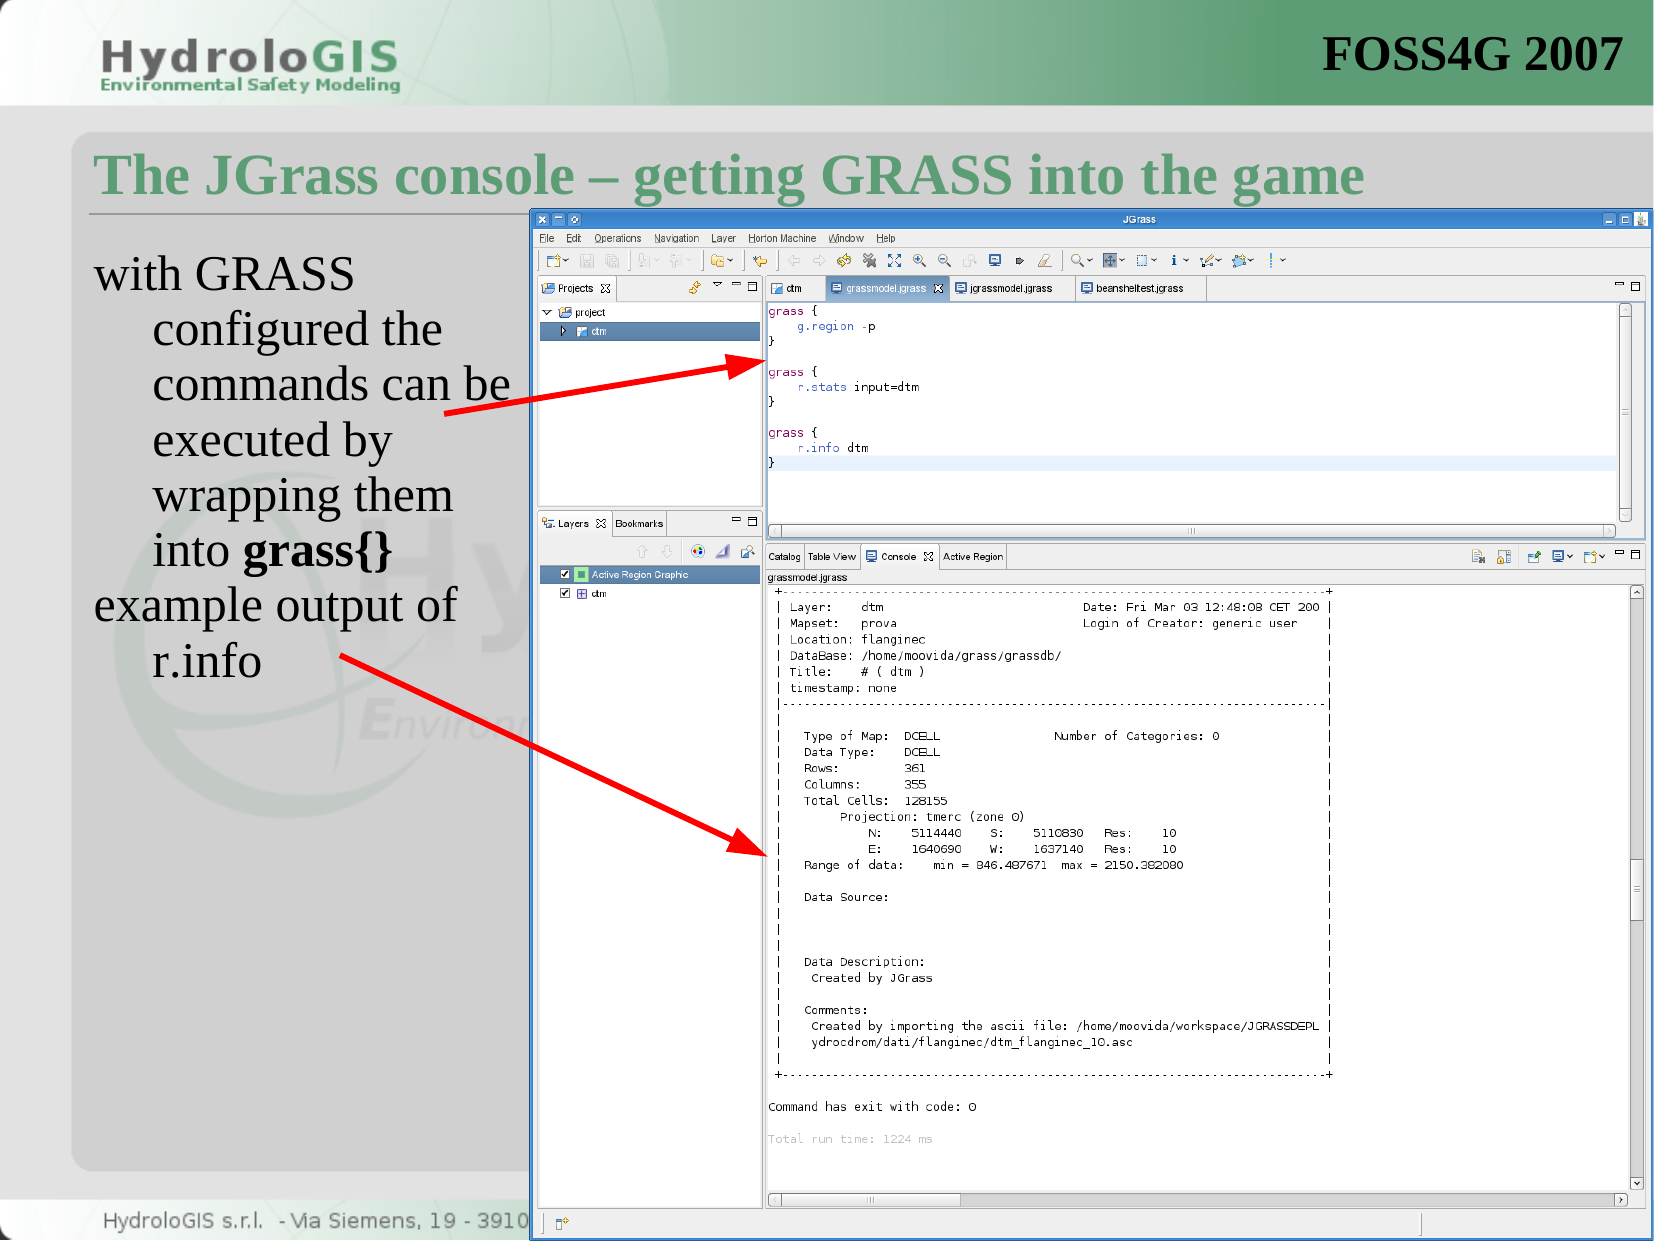

# The JGrass console – getting GRASS into the game
with GRASS configured the commands can be executed by wrapping them into grass{}
example output of r.info